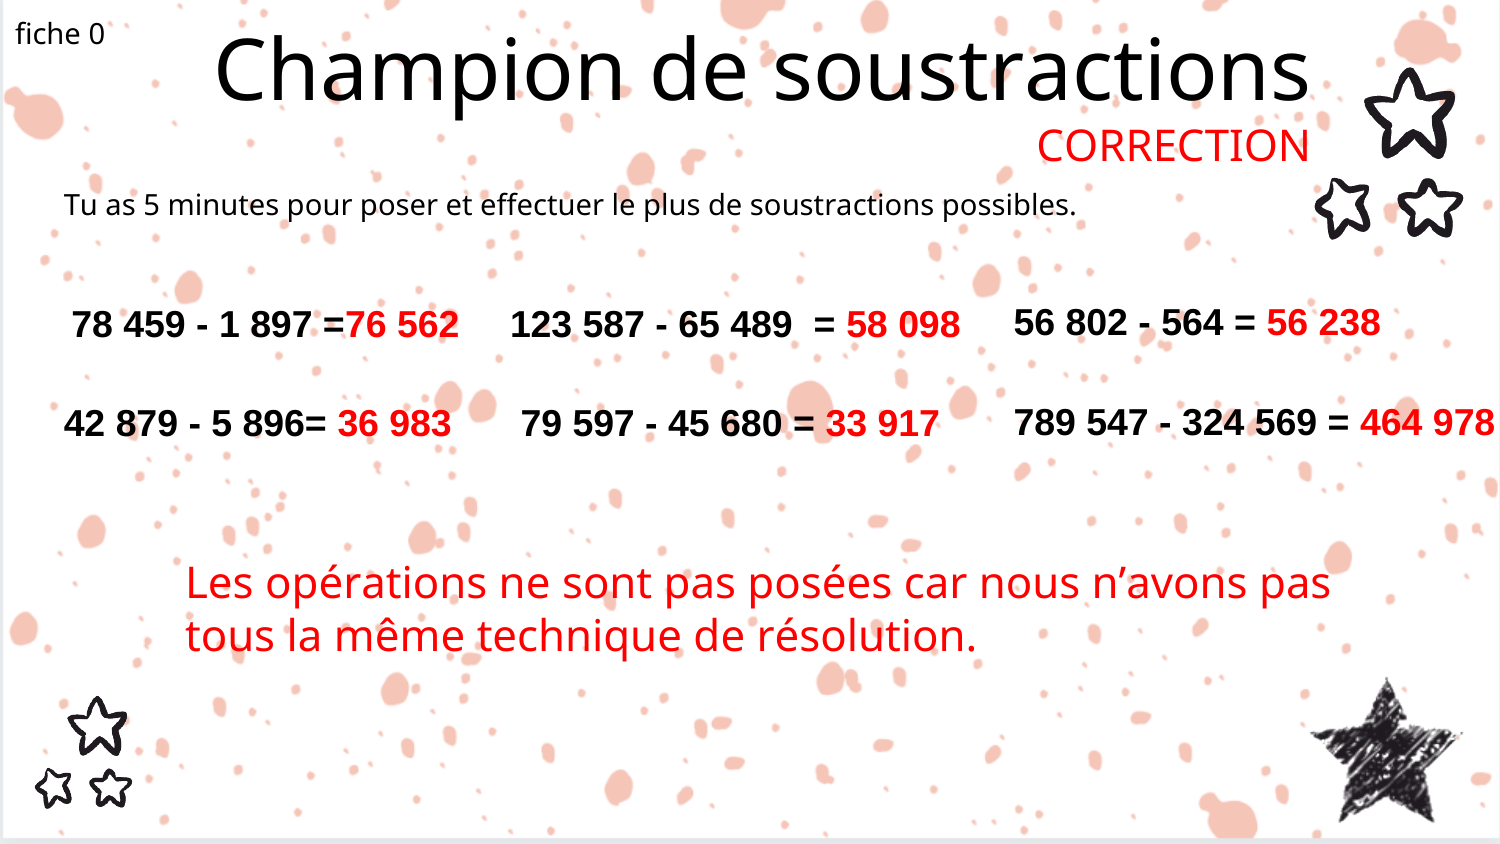

fiche 0
Champion de soustractions
CORRECTION
Tu as 5 minutes pour poser et effectuer le plus de soustractions possibles.
56 802 - 564 = 56 238
 78 459 - 1 897 =76 562
123 587 - 65 489 = 58 098
789 547 - 324 569 = 464 978
42 879 - 5 896= 36 983
79 597 - 45 680 = 33 917
Les opérations ne sont pas posées car nous n’avons pas tous la même technique de résolution.